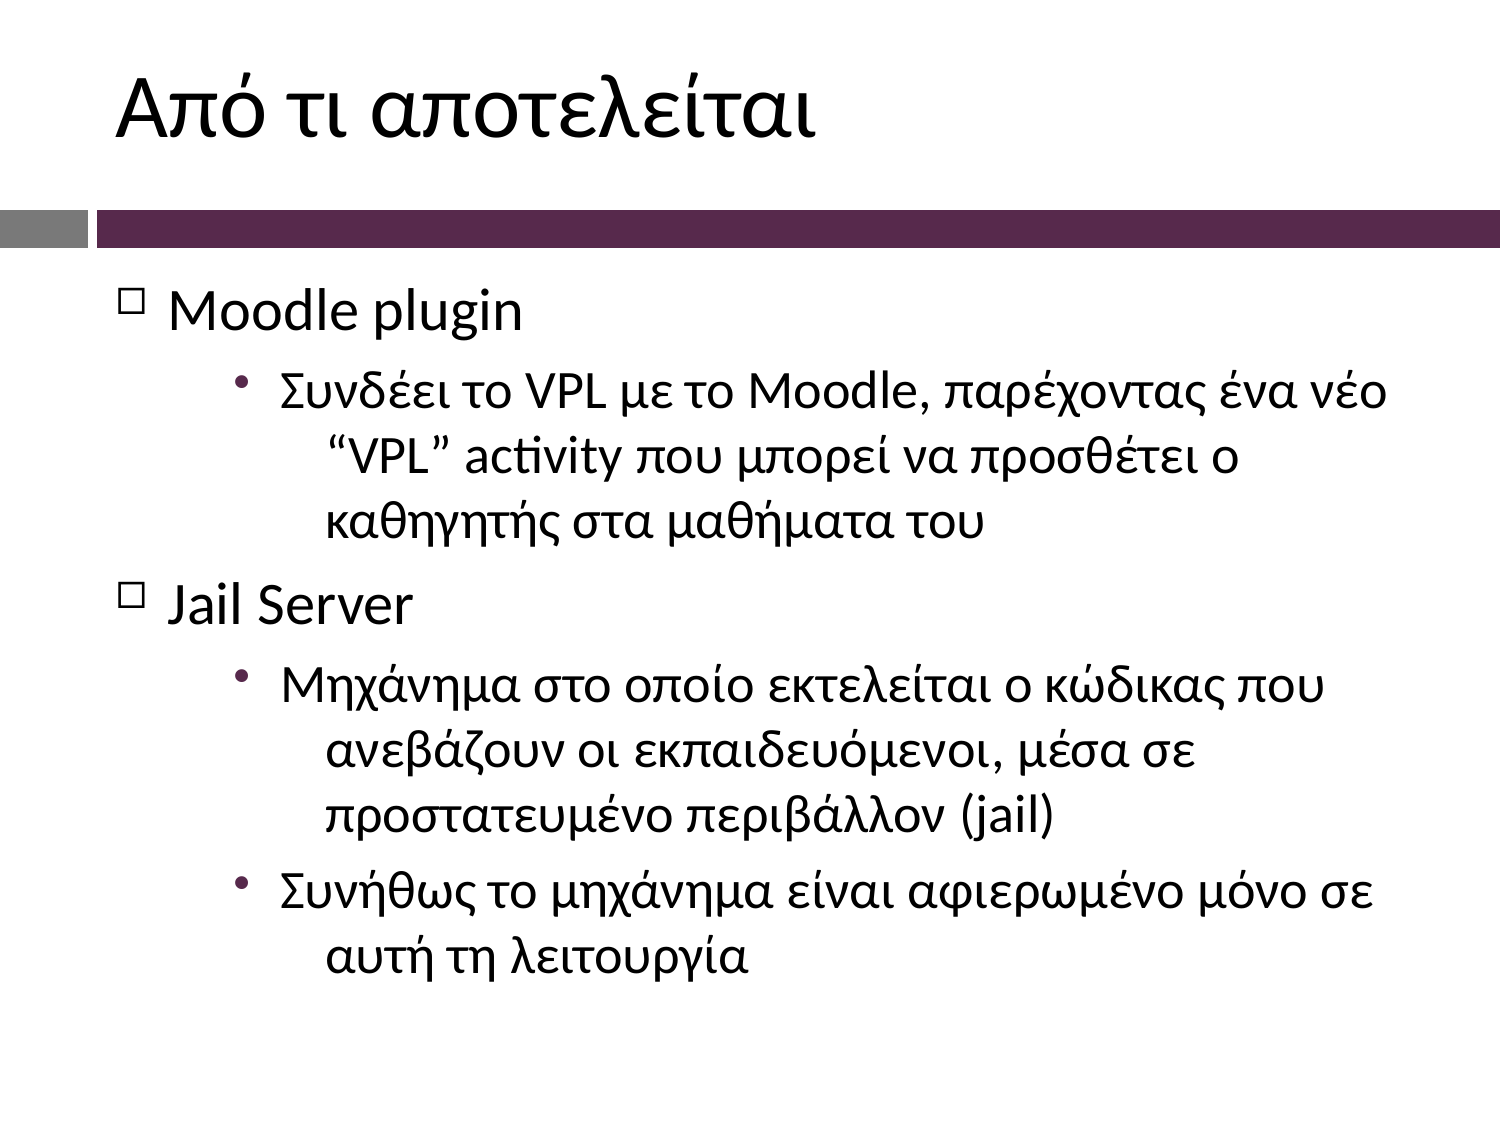

# Από τι αποτελείται
Moodle plugin
Συνδέει το VPL με το Moodle, παρέχοντας ένα νέο “VPL” activity που μπορεί να προσθέτει ο καθηγητής στα μαθήματα του
Jail Server
Μηχάνημα στο οποίο εκτελείται ο κώδικας που ανεβάζουν οι εκπαιδευόμενοι, μέσα σε προστατευμένο περιβάλλον (jail)
Συνήθως το μηχάνημα είναι αφιερωμένο μόνο σε αυτή τη λειτουργία